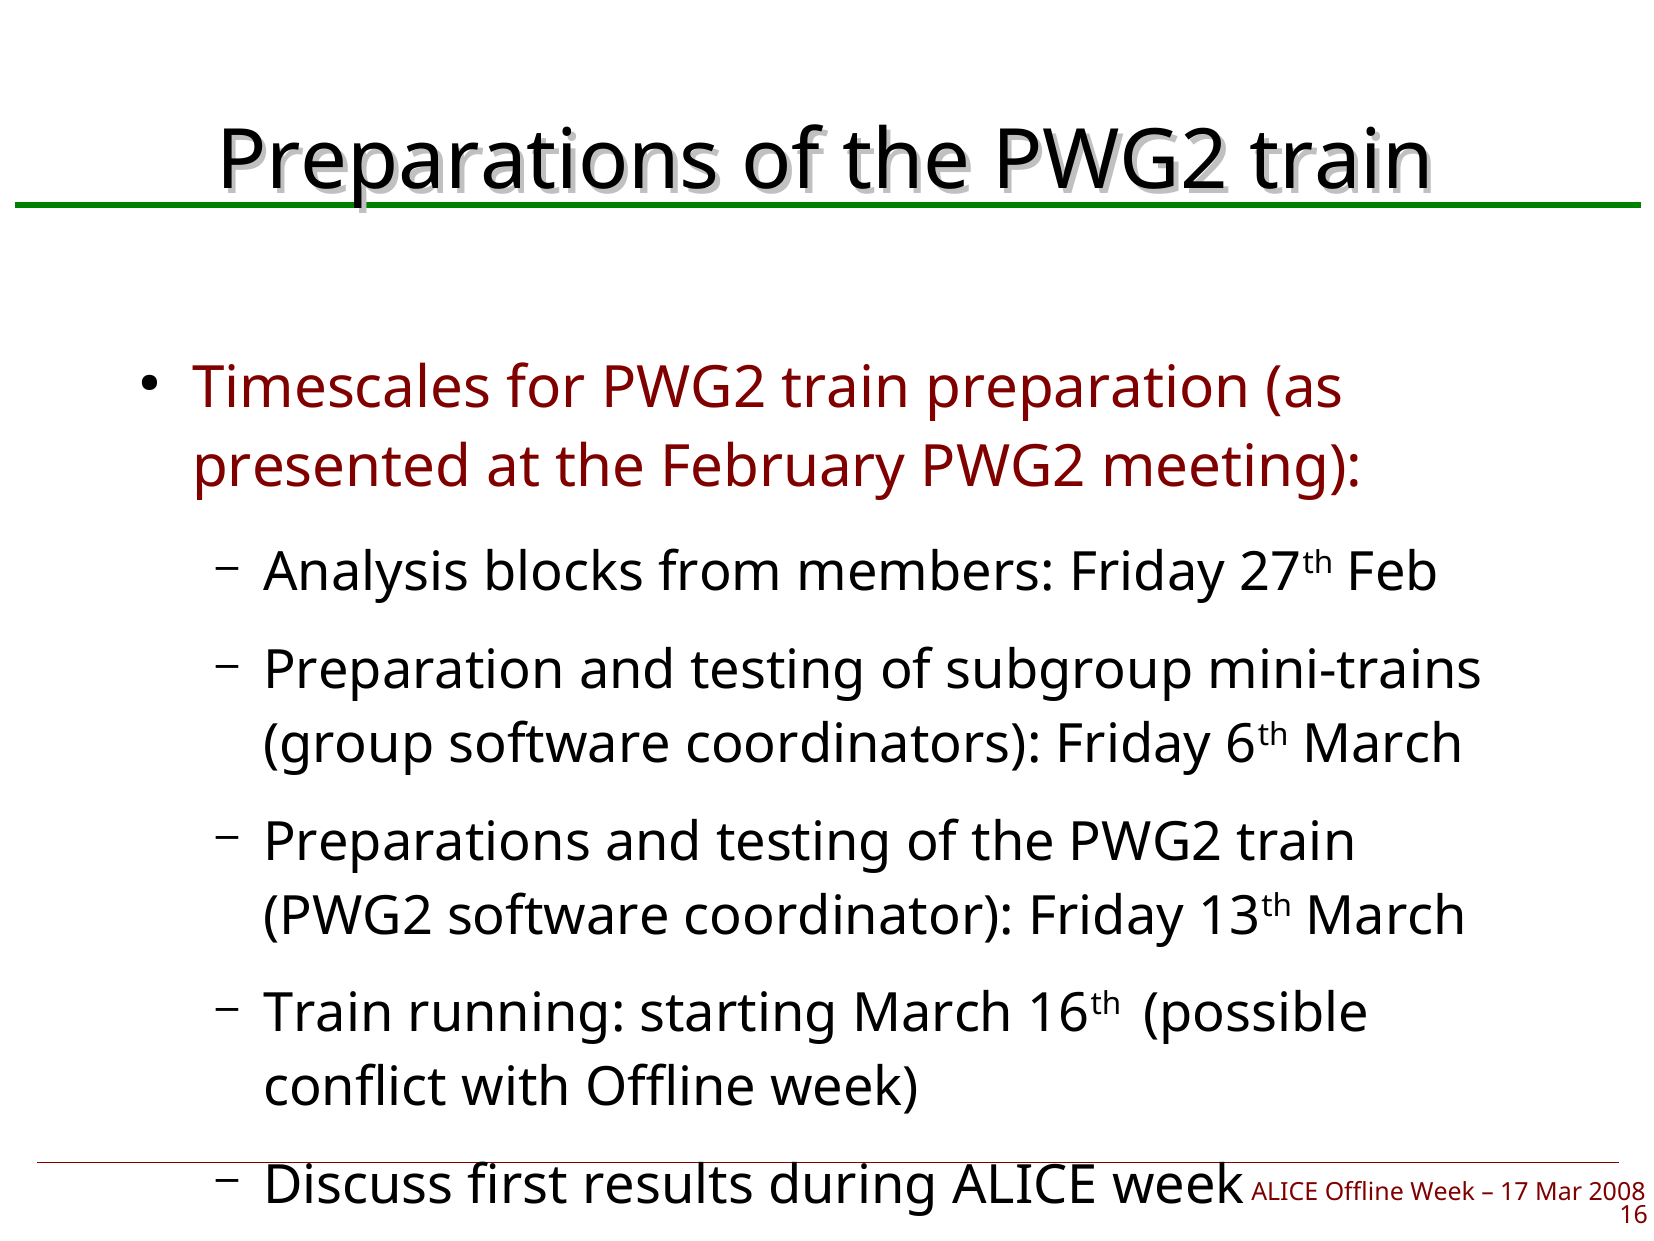

# Preparations of the PWG2 train
Timescales for PWG2 train preparation (as presented at the February PWG2 meeting):
Analysis blocks from members: Friday 27th Feb
Preparation and testing of subgroup mini-trains (group software coordinators): Friday 6th March
Preparations and testing of the PWG2 train (PWG2 software coordinator): Friday 13th March
Train running: starting March 16th (possible conflict with Offline week)
Discuss first results during ALICE week